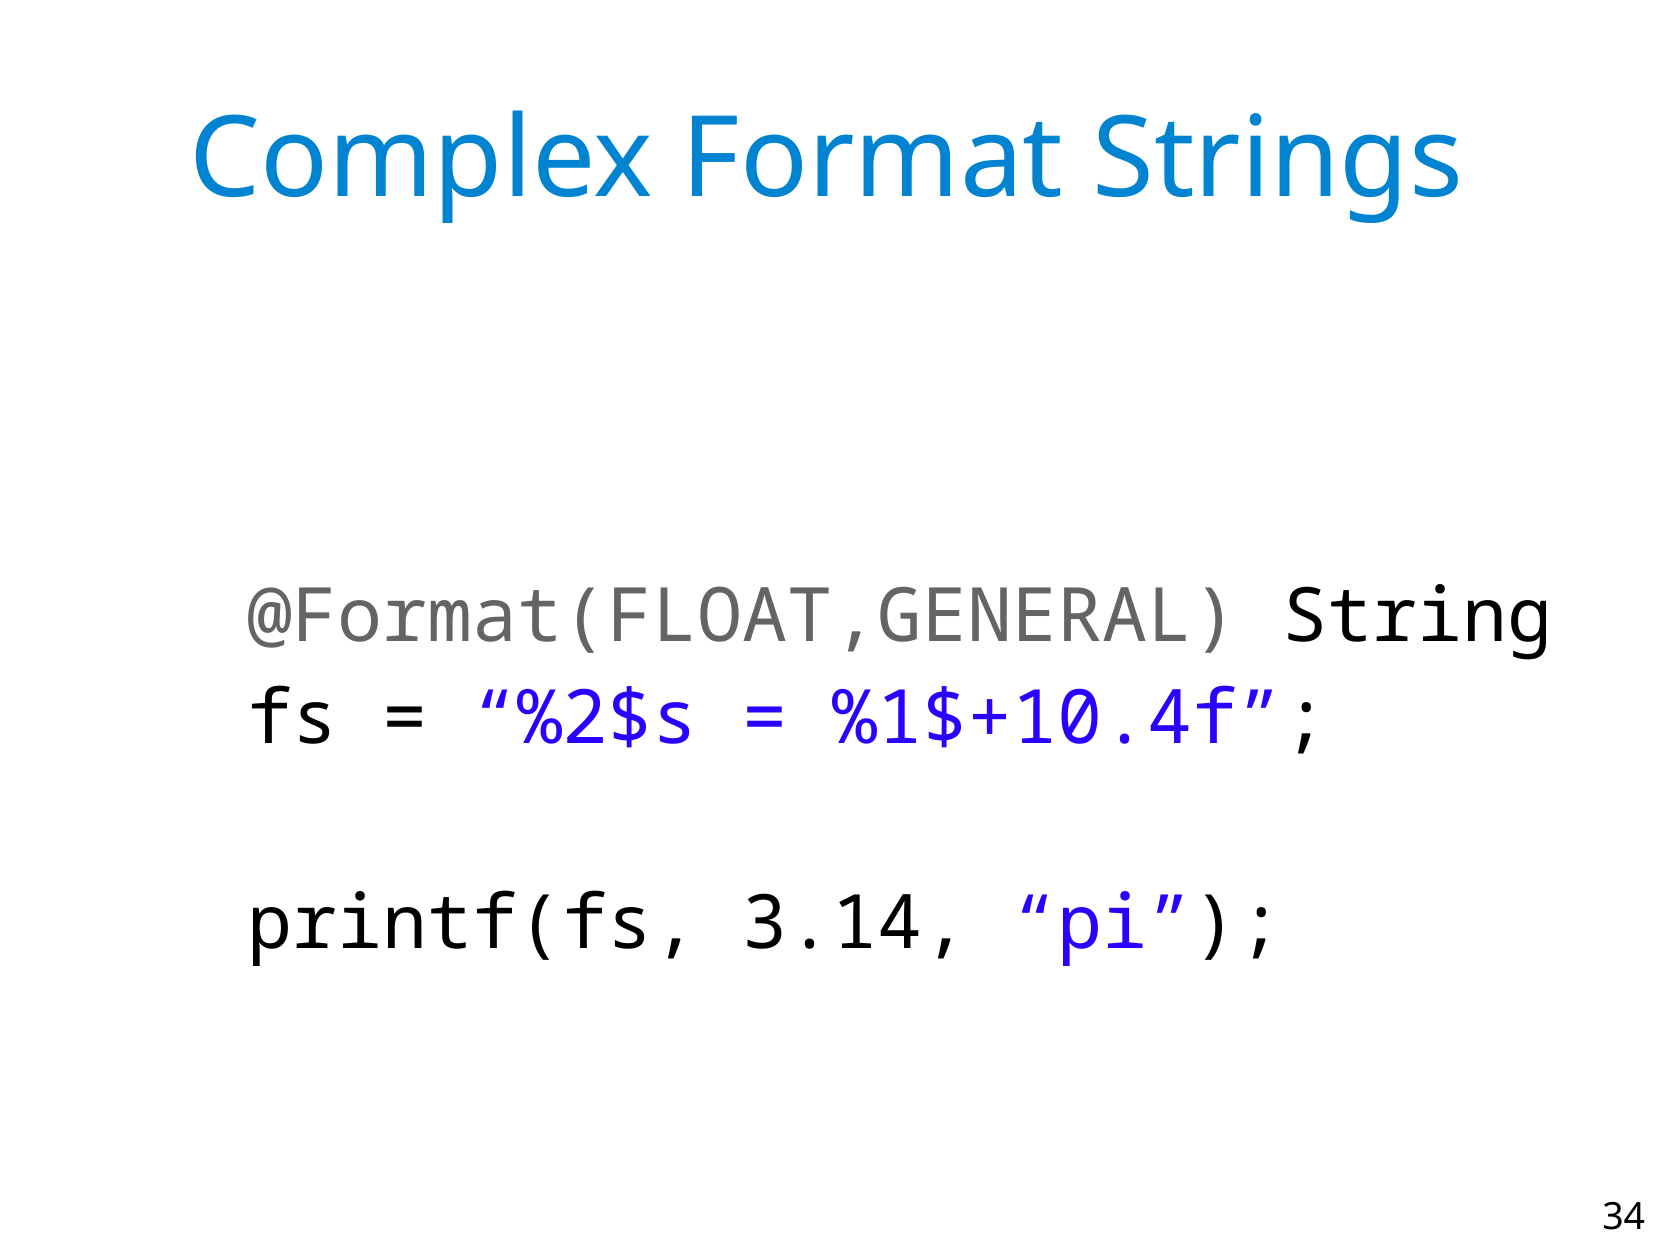

# Complex Format Strings
@Format(FLOAT,GENERAL) String
fs = “%2$s = %1$+10.4f”;
printf(fs, 3.14, “pi”);
34